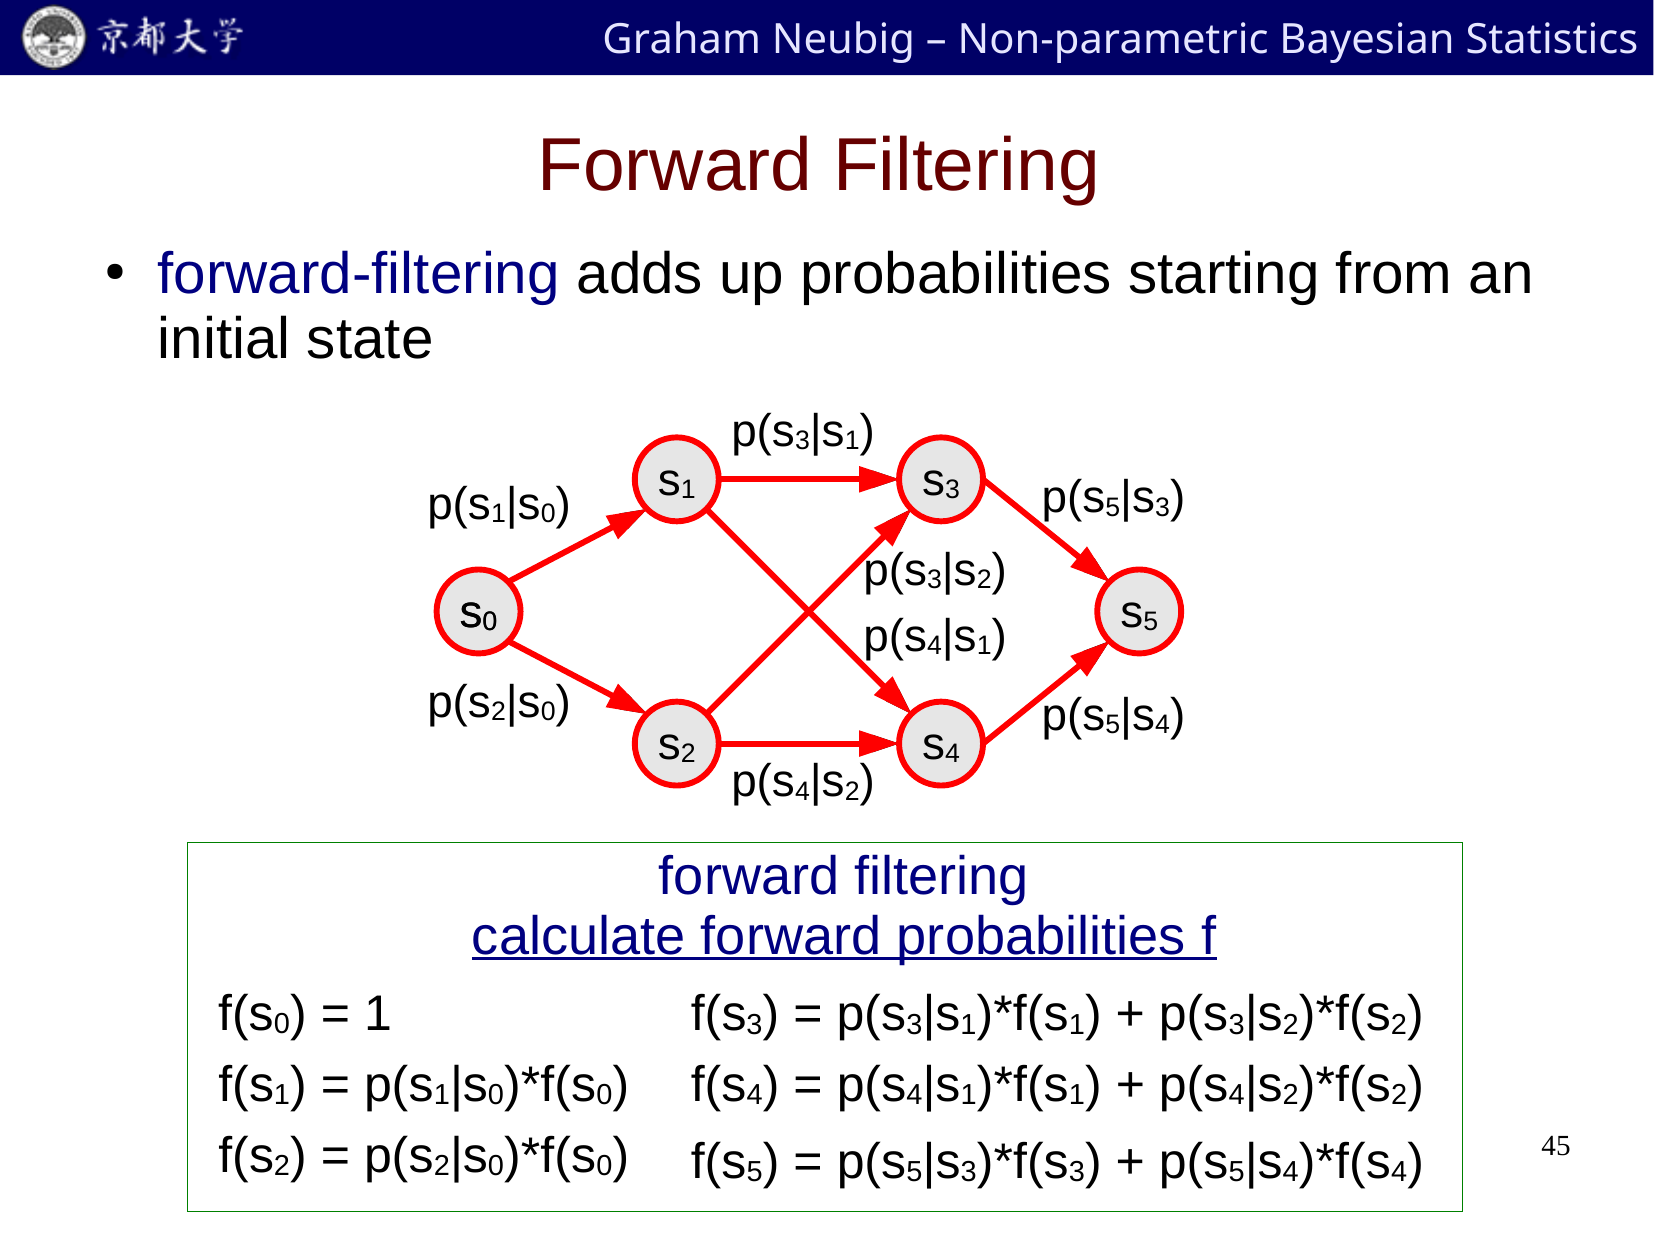

# Forward Filtering
forward-filtering adds up probabilities starting from an initial state
p(s3|s1)
s1
s3
s1
s3
p(s5|s3)
p(s1|s0)
p(s3|s2)
s0
s5
s0
s5
p(s4|s1)
p(s2|s0)
p(s5|s4)
s2
s2
s4
s4
p(s4|s2)
forward filtering
calculate forward probabilities f
f(s0) = 1
f(s3) = p(s3|s1)*f(s1) + p(s3|s2)*f(s2)
f(s1) = p(s1|s0)*f(s0)
f(s4) = p(s4|s1)*f(s1) + p(s4|s2)*f(s2)
f(s2) = p(s2|s0)*f(s0)
f(s5) = p(s5|s3)*f(s3) + p(s5|s4)*f(s4)
45